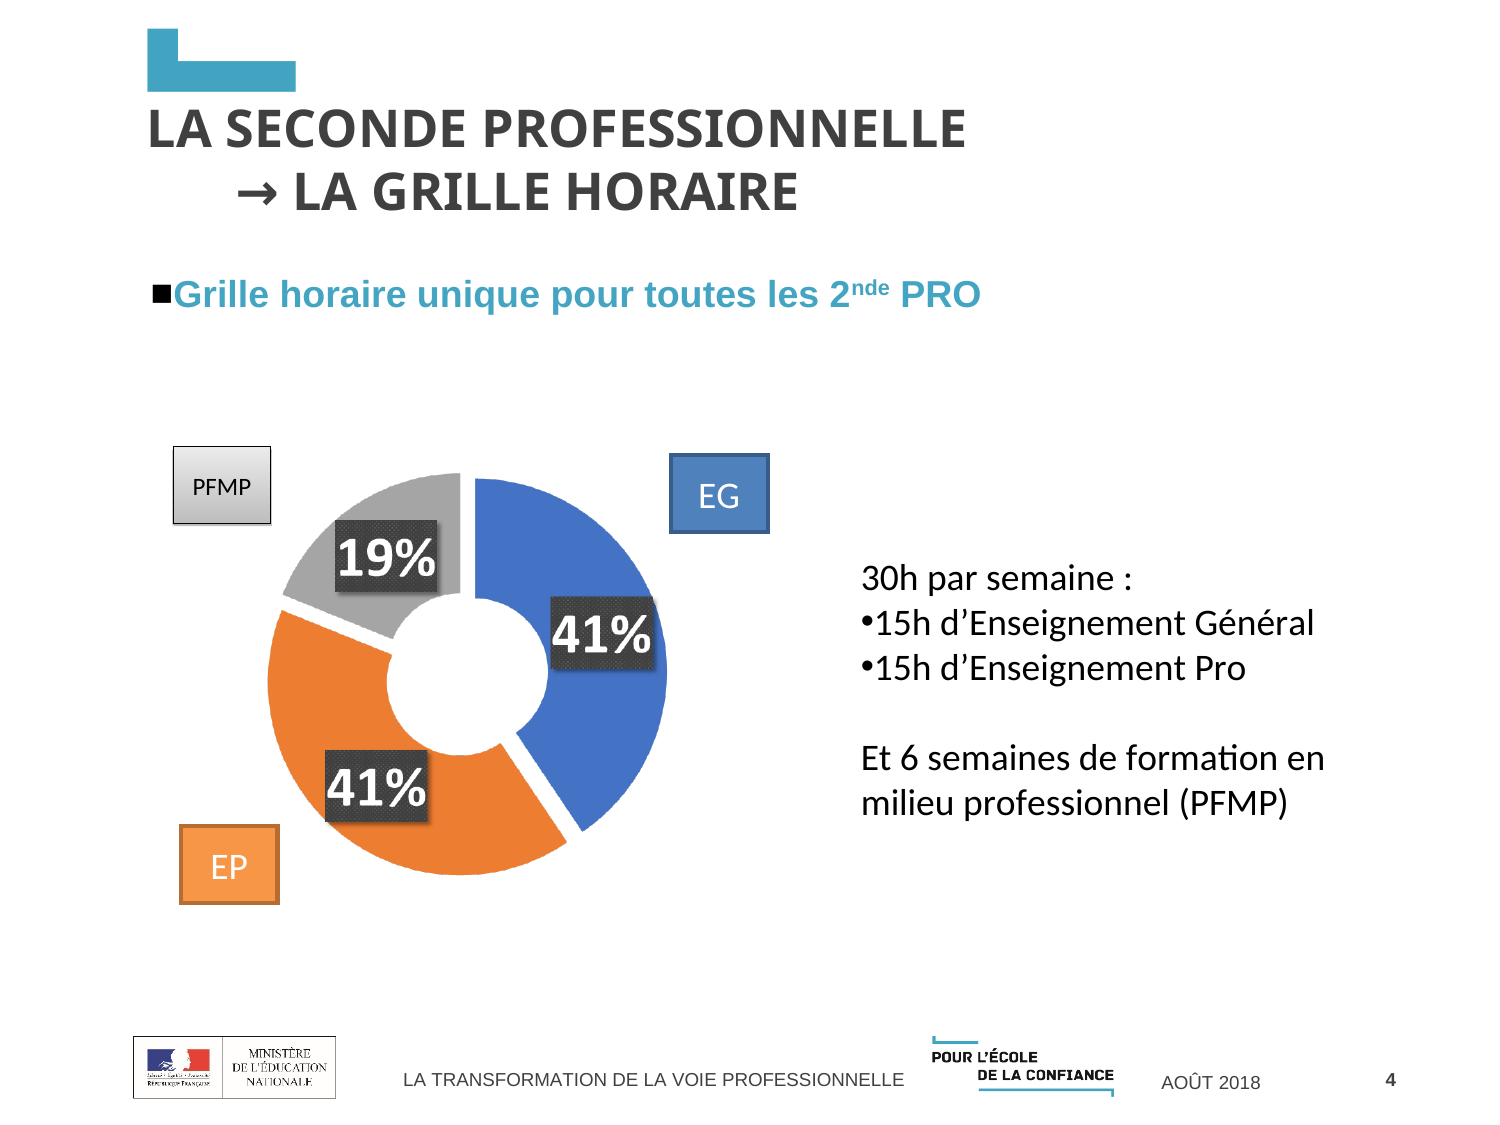

LA SECONDE PROFESSIONNELLE
	 → LA GRILLE HORAIRE
Grille horaire unique pour toutes les 2nde PRO
PFMP
EG
30h par semaine :
15h d’Enseignement Général
15h d’Enseignement Pro
Et 6 semaines de formation en milieu professionnel (PFMP)
EP